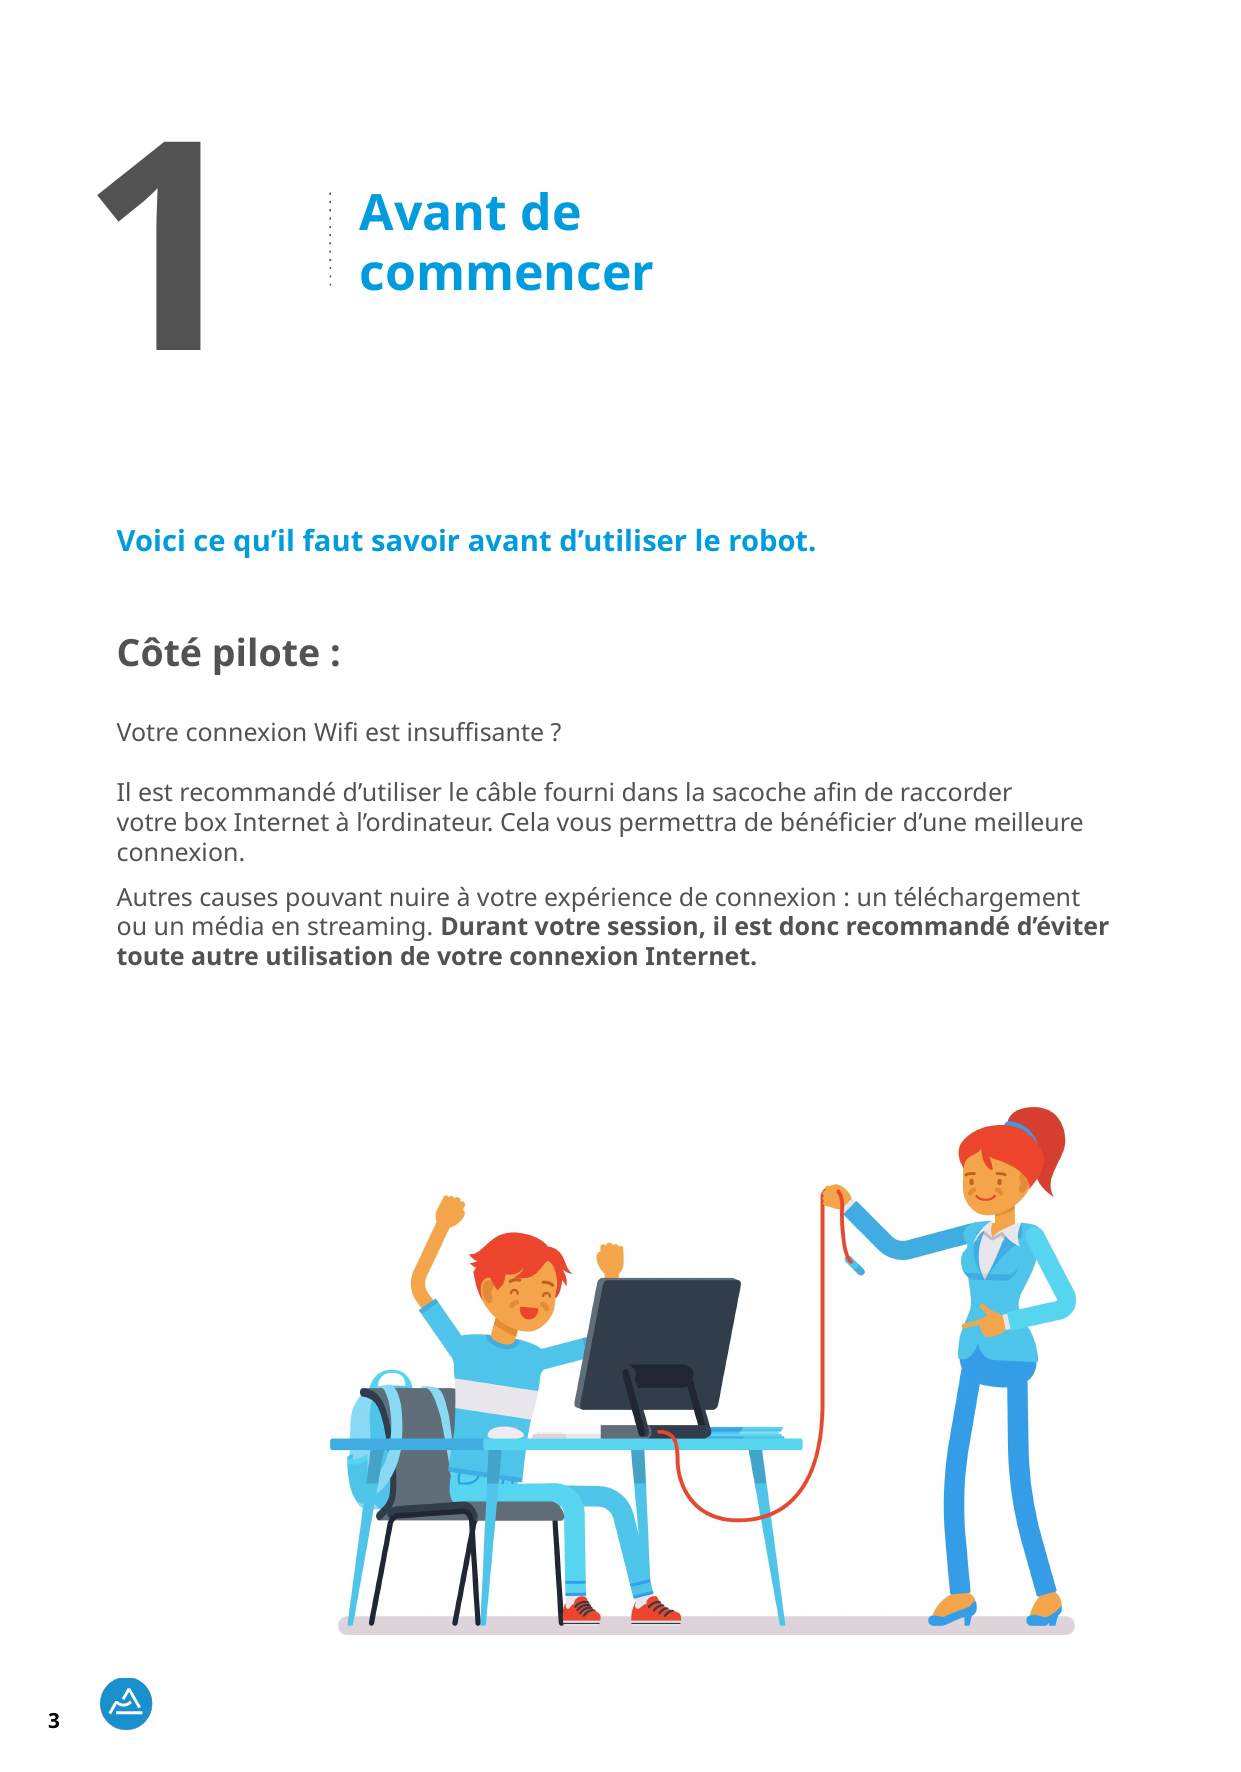

1
Avant de
commencer
Voici ce qu’il faut savoir avant d’utiliser le robot.
Côté pilote :
Votre connexion Wifi est insuffisante ?
Il est recommandé d’utiliser le câble fourni dans la sacoche afin de raccorder
votre box Internet à l’ordinateur. Cela vous permettra de bénéficier d’une meilleure connexion.
Autres causes pouvant nuire à votre expérience de connexion : un téléchargement
ou un média en streaming. Durant votre session, il est donc recommandé d’éviter toute autre utilisation de votre connexion Internet.
3